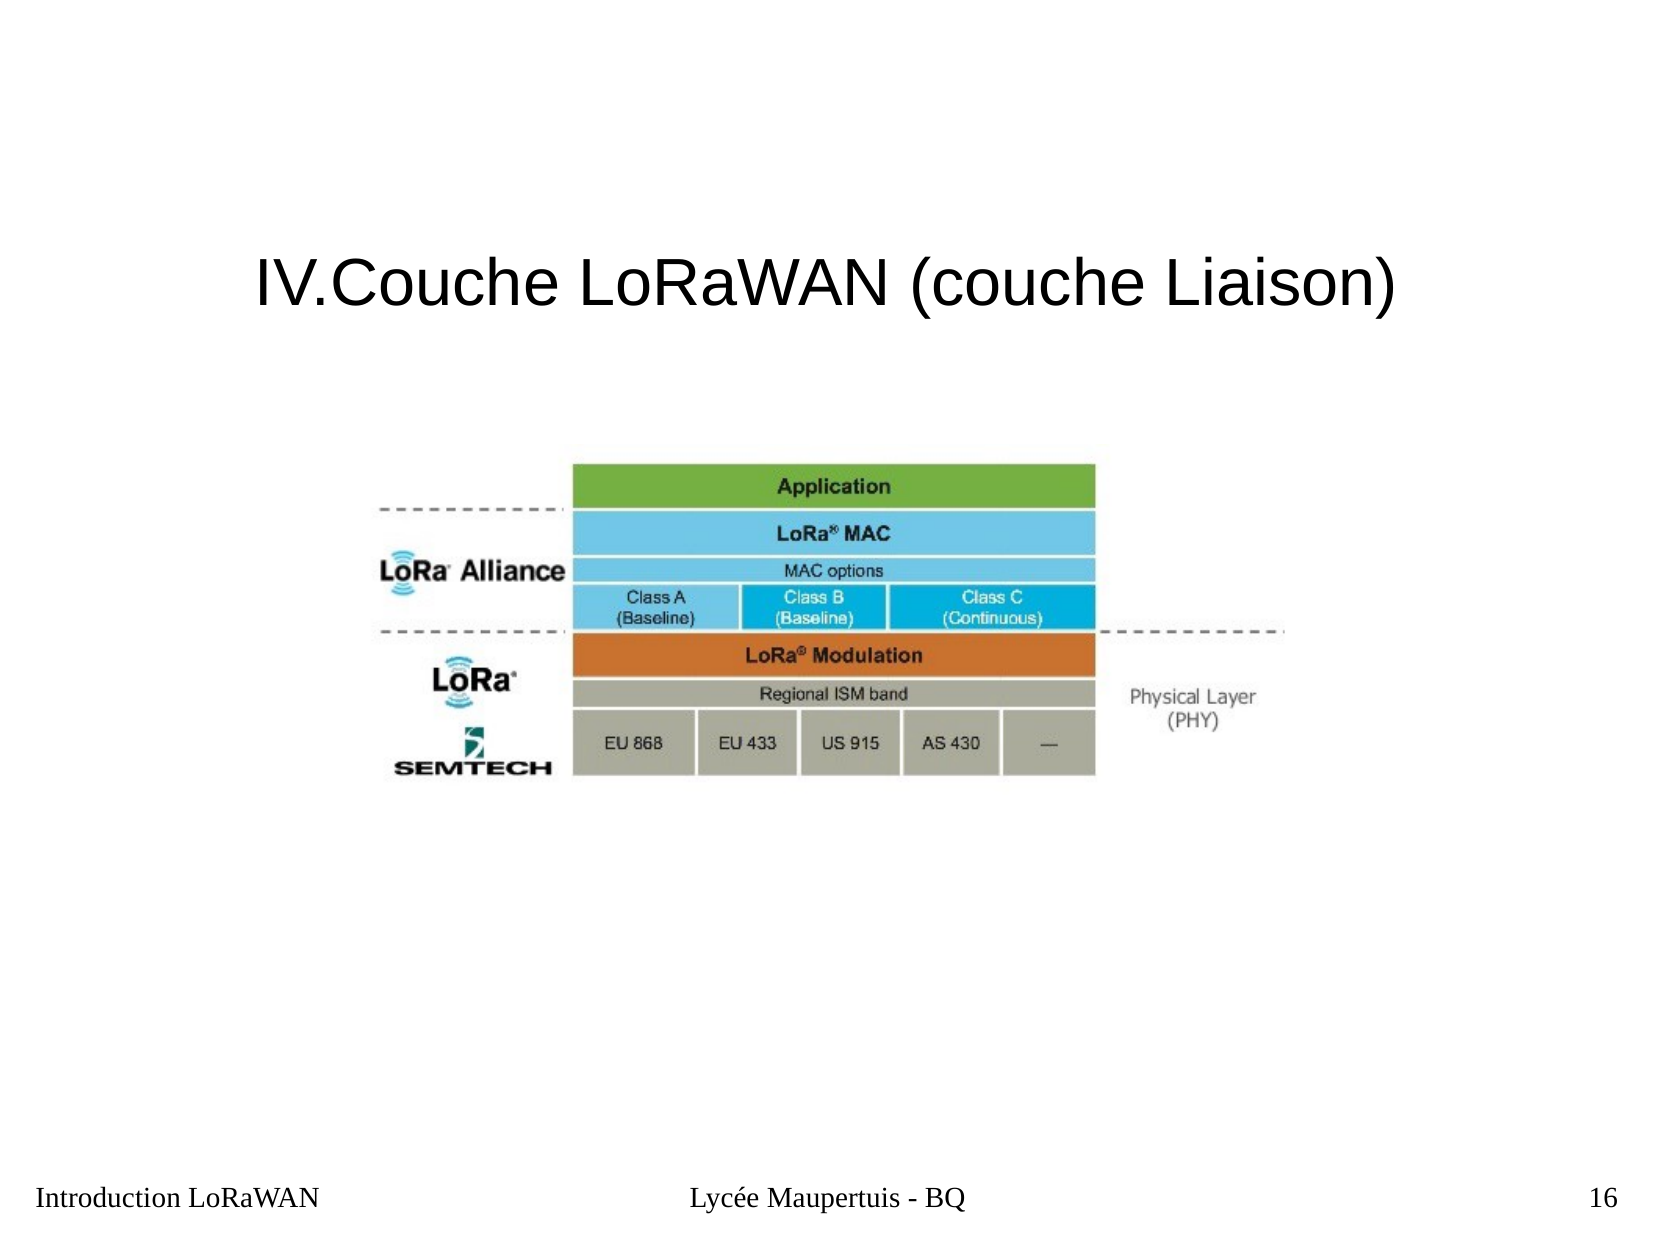

# Couche LoRaWAN (couche Liaison)
Introduction LoRaWAN
Lycée Maupertuis - BQ
16